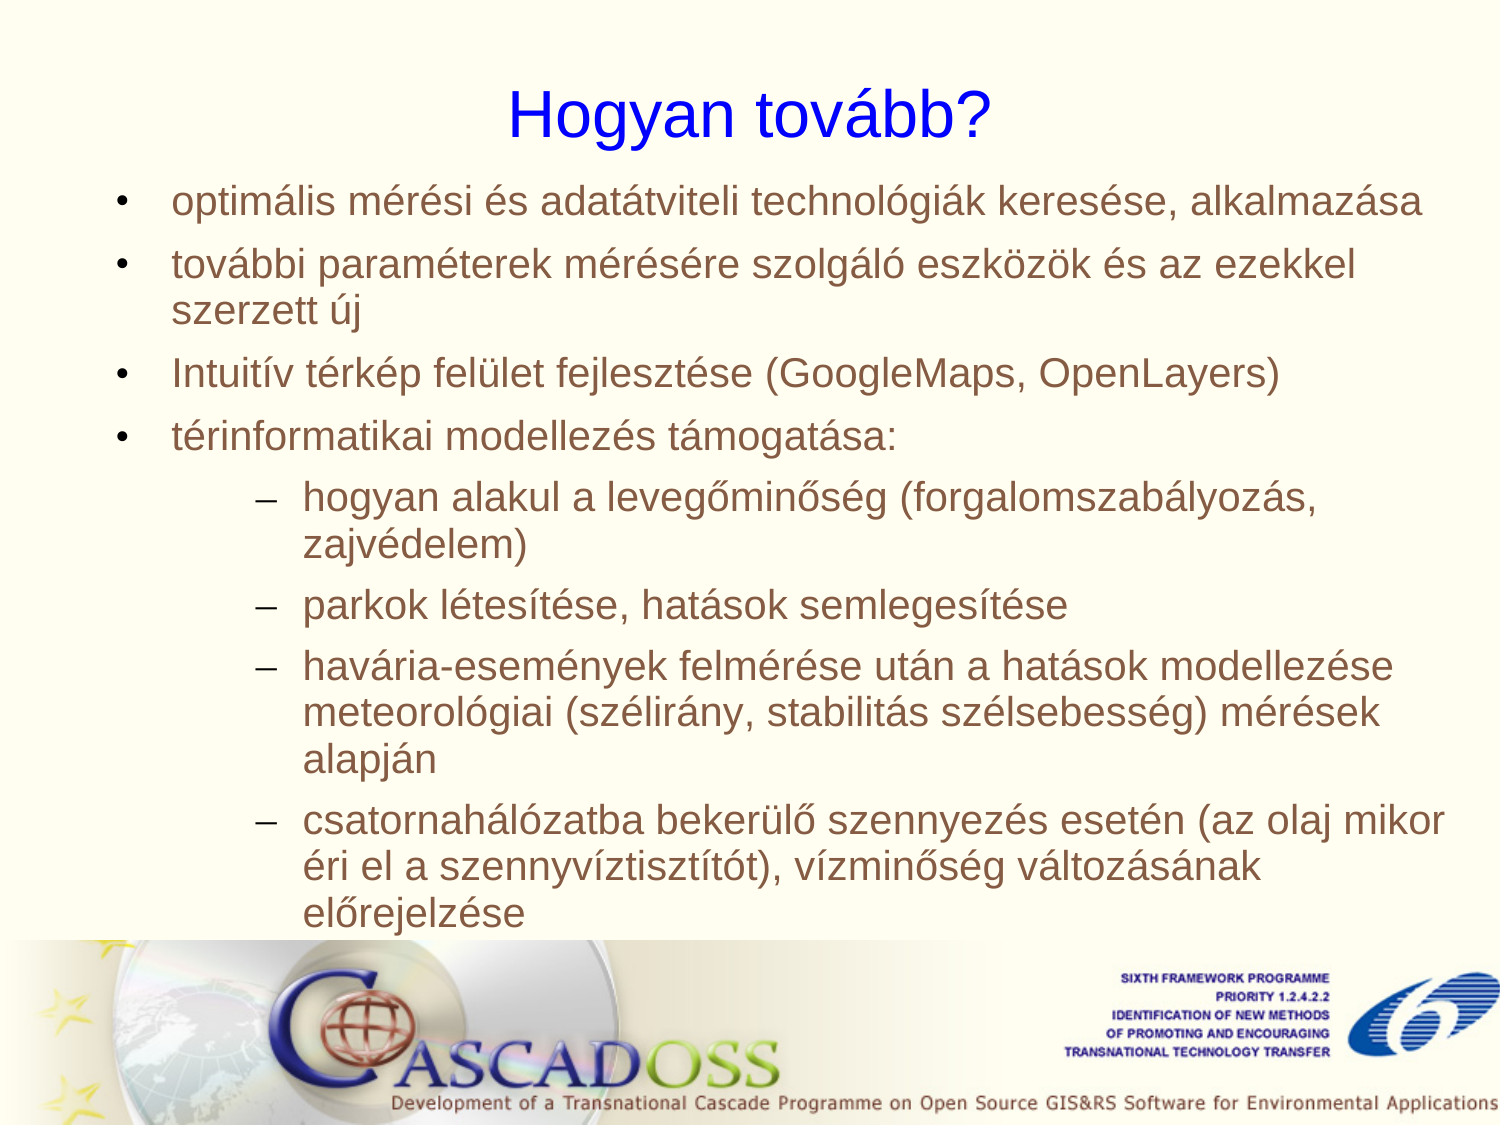

# Hogyan tovább?
optimális mérési és adatátviteli technológiák keresése, alkalmazása
további paraméterek mérésére szolgáló eszközök és az ezekkel szerzett új
Intuitív térkép felület fejlesztése (GoogleMaps, OpenLayers)
térinformatikai modellezés támogatása:
hogyan alakul a levegőminőség (forgalomszabályozás, zajvédelem)
parkok létesítése, hatások semlegesítése
havária-események felmérése után a hatások modellezése meteorológiai (szélirány, stabilitás szélsebesség) mérések alapján
csatornahálózatba bekerülő szennyezés esetén (az olaj mikor éri el a szennyvíztisztítót), vízminőség változásának előrejelzése